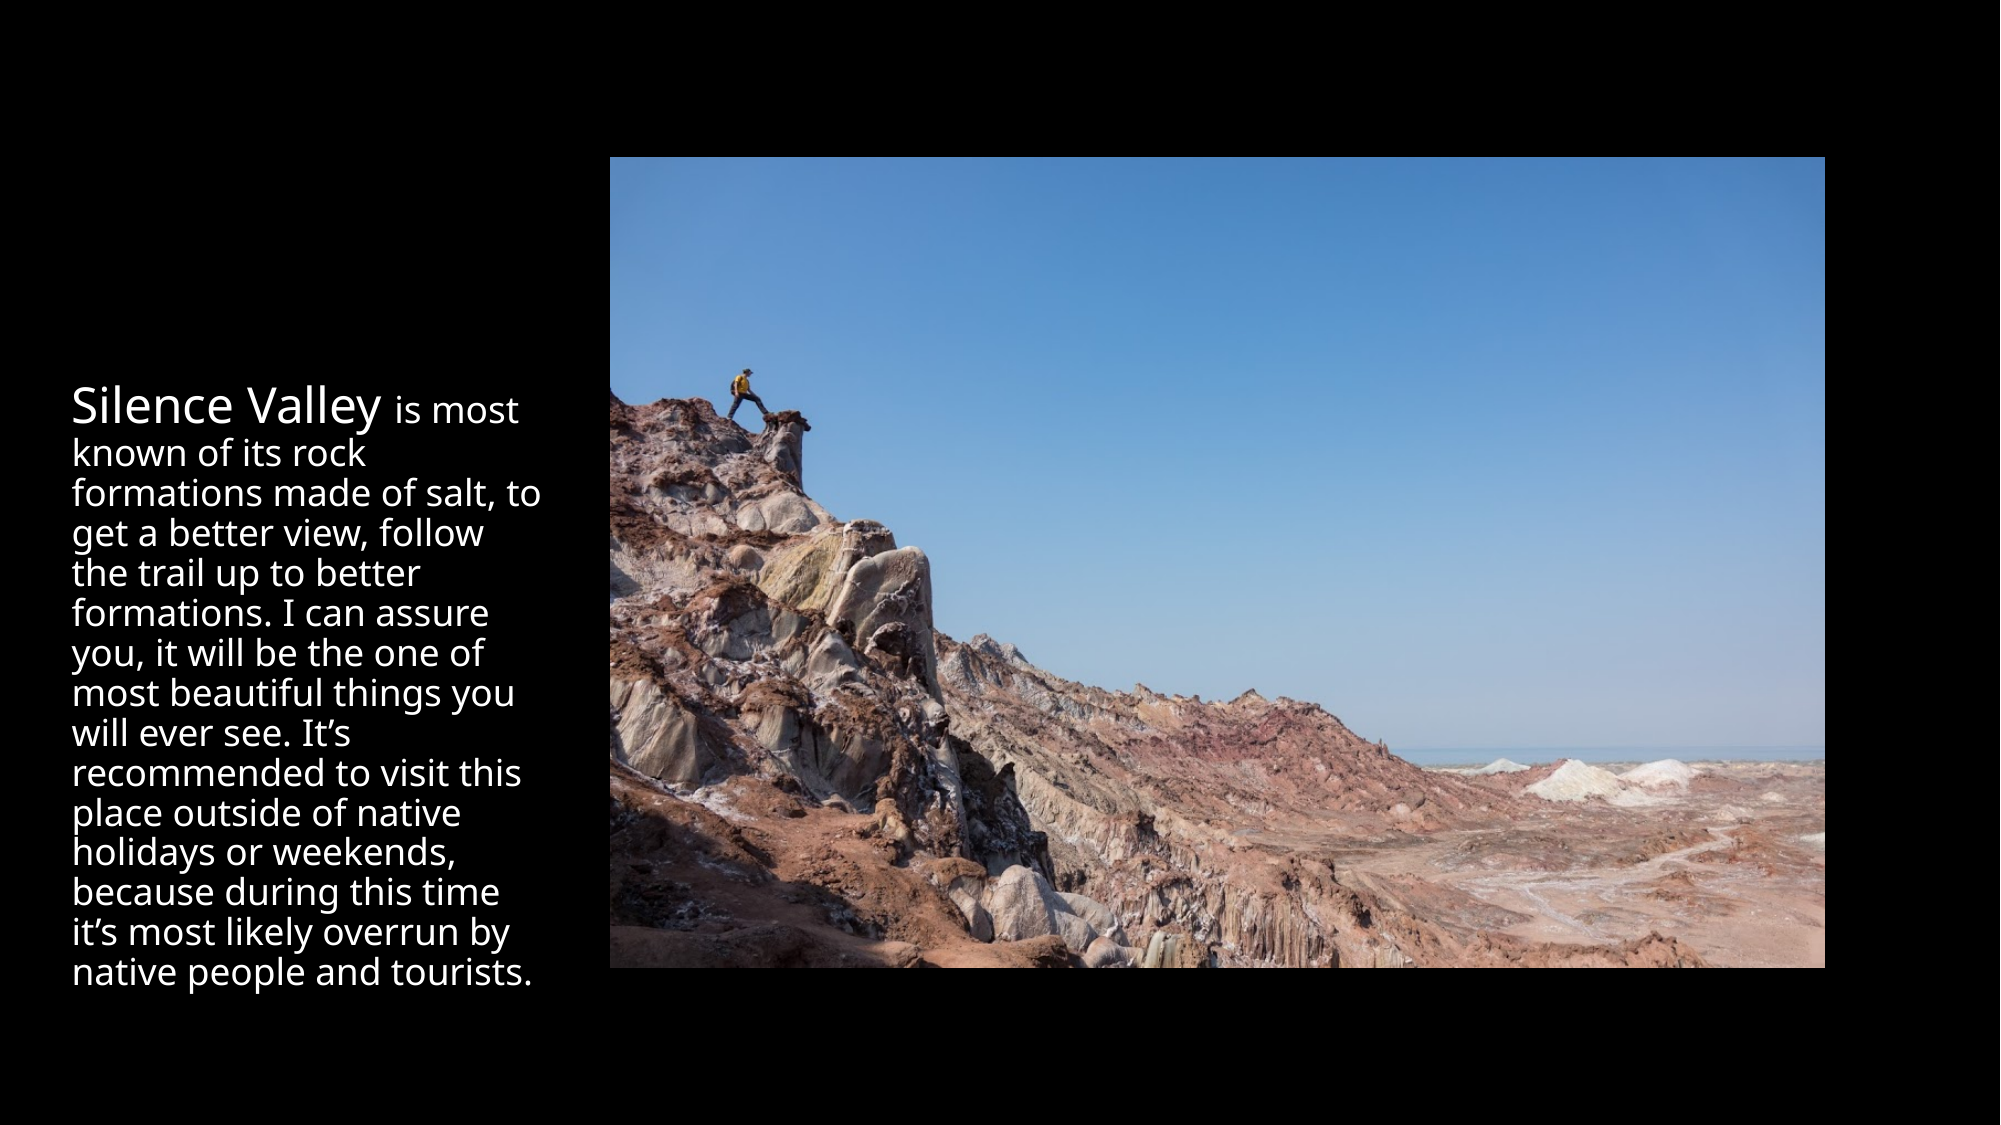

# Silence Valley is most known of its rock formations made of salt, to get a better view, follow the trail up to better formations. I can assure you, it will be the one of most beautiful things you will ever see. It’s recommended to visit this place outside of native holidays or weekends, because during this time it’s most likely overrun by native people and tourists.